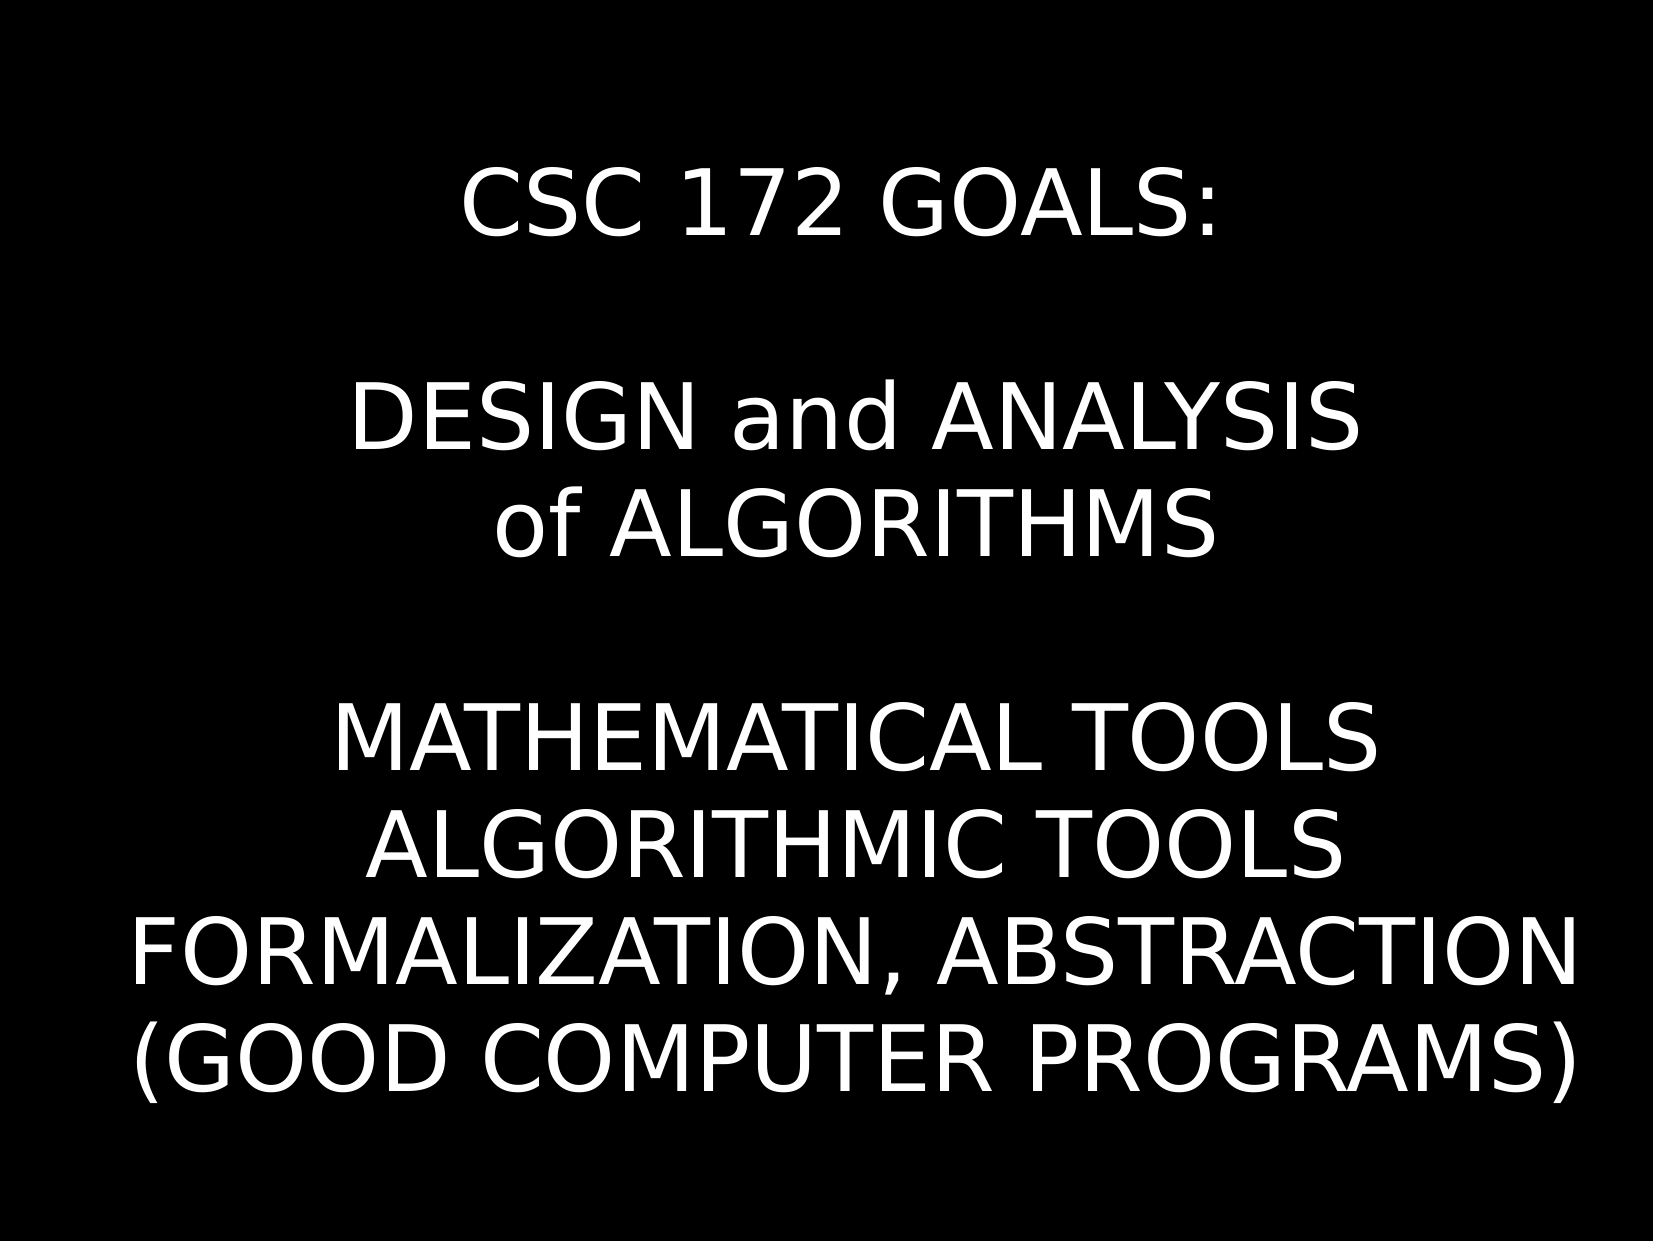

# CSC 172 GOALS: DESIGN and ANALYSIS of ALGORITHMS MATHEMATICAL TOOLS ALGORITHMIC TOOLS FORMALIZATION, ABSTRACTION (GOOD COMPUTER PROGRAMS)